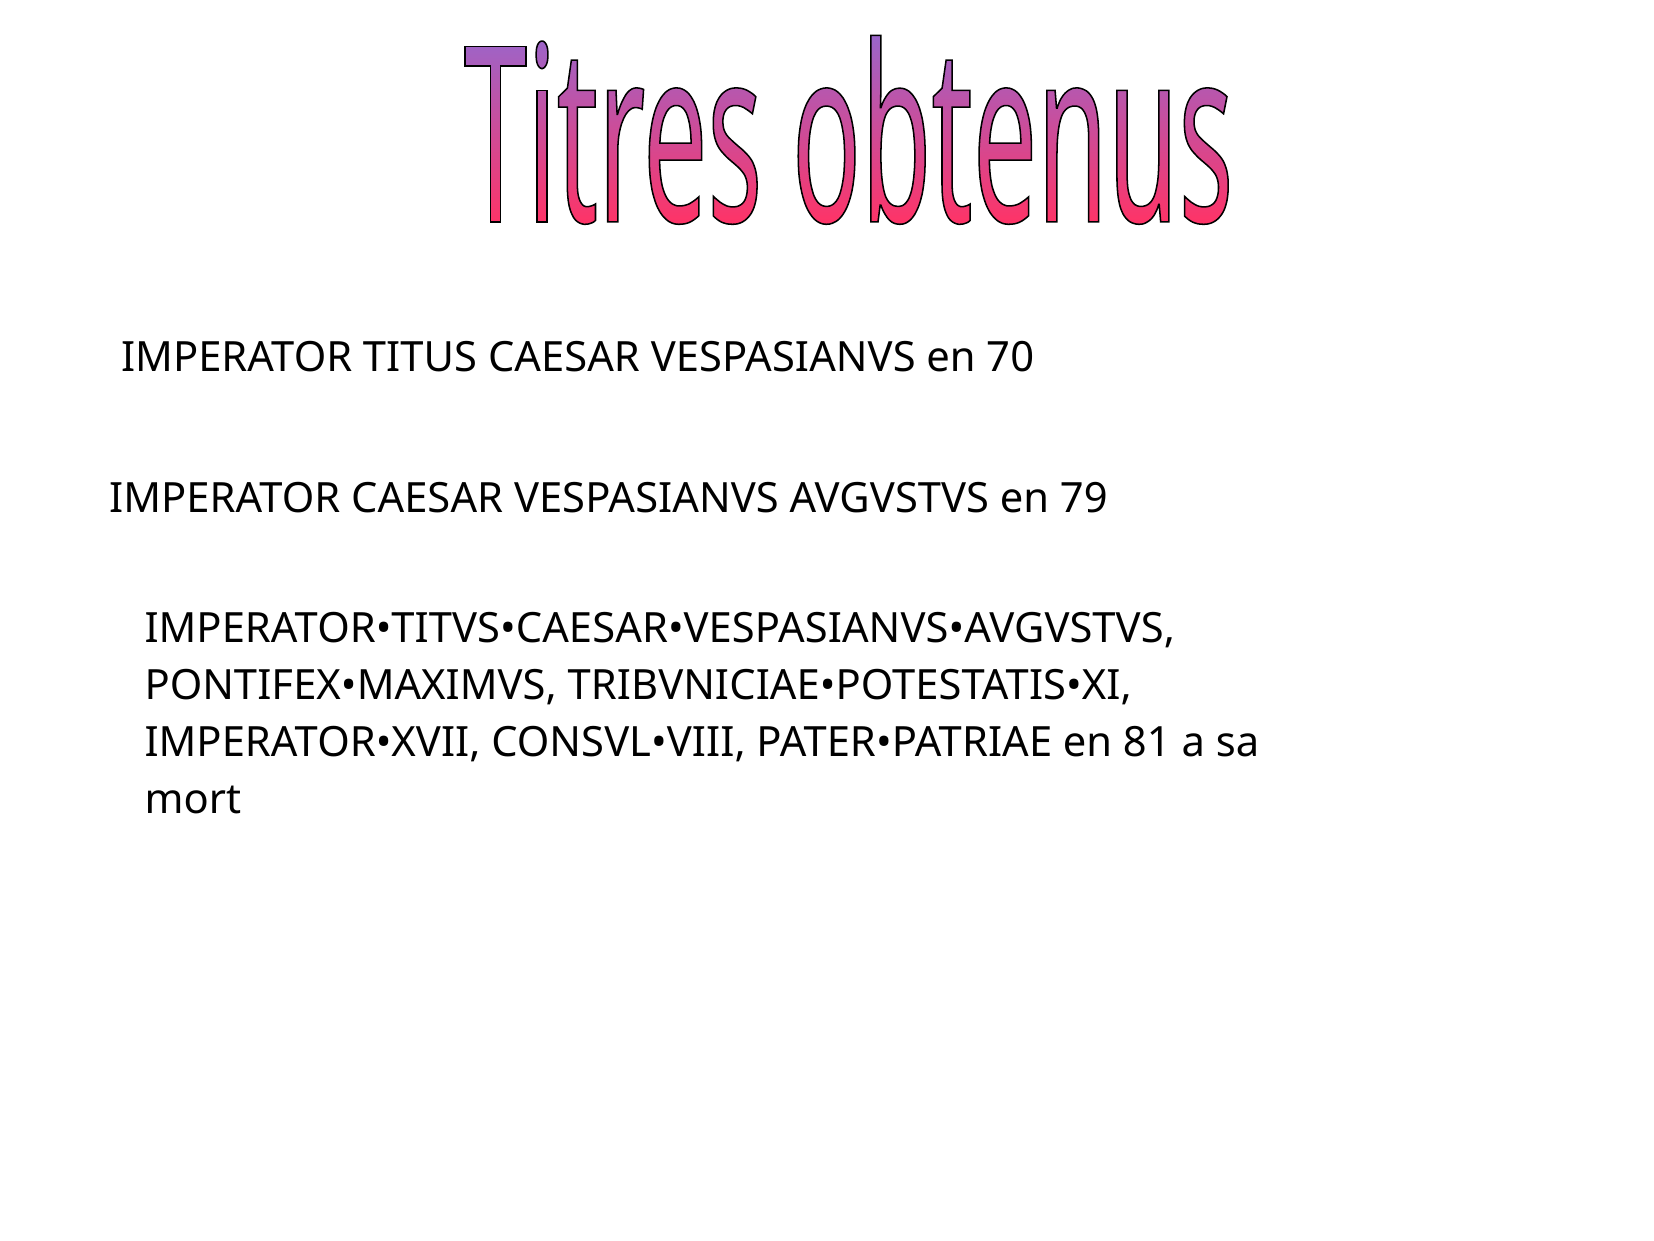

Titres obtenus
IMPERATOR TITUS CAESAR VESPASIANVS en 70
IMPERATOR CAESAR VESPASIANVS AVGVSTVS en 79
IMPERATOR•TITVS•CAESAR•VESPASIANVS•AVGVSTVS, PONTIFEX•MAXIMVS, TRIBVNICIAE•POTESTATIS•XI, IMPERATOR•XVII, CONSVL•VIII, PATER•PATRIAE en 81 a sa mort